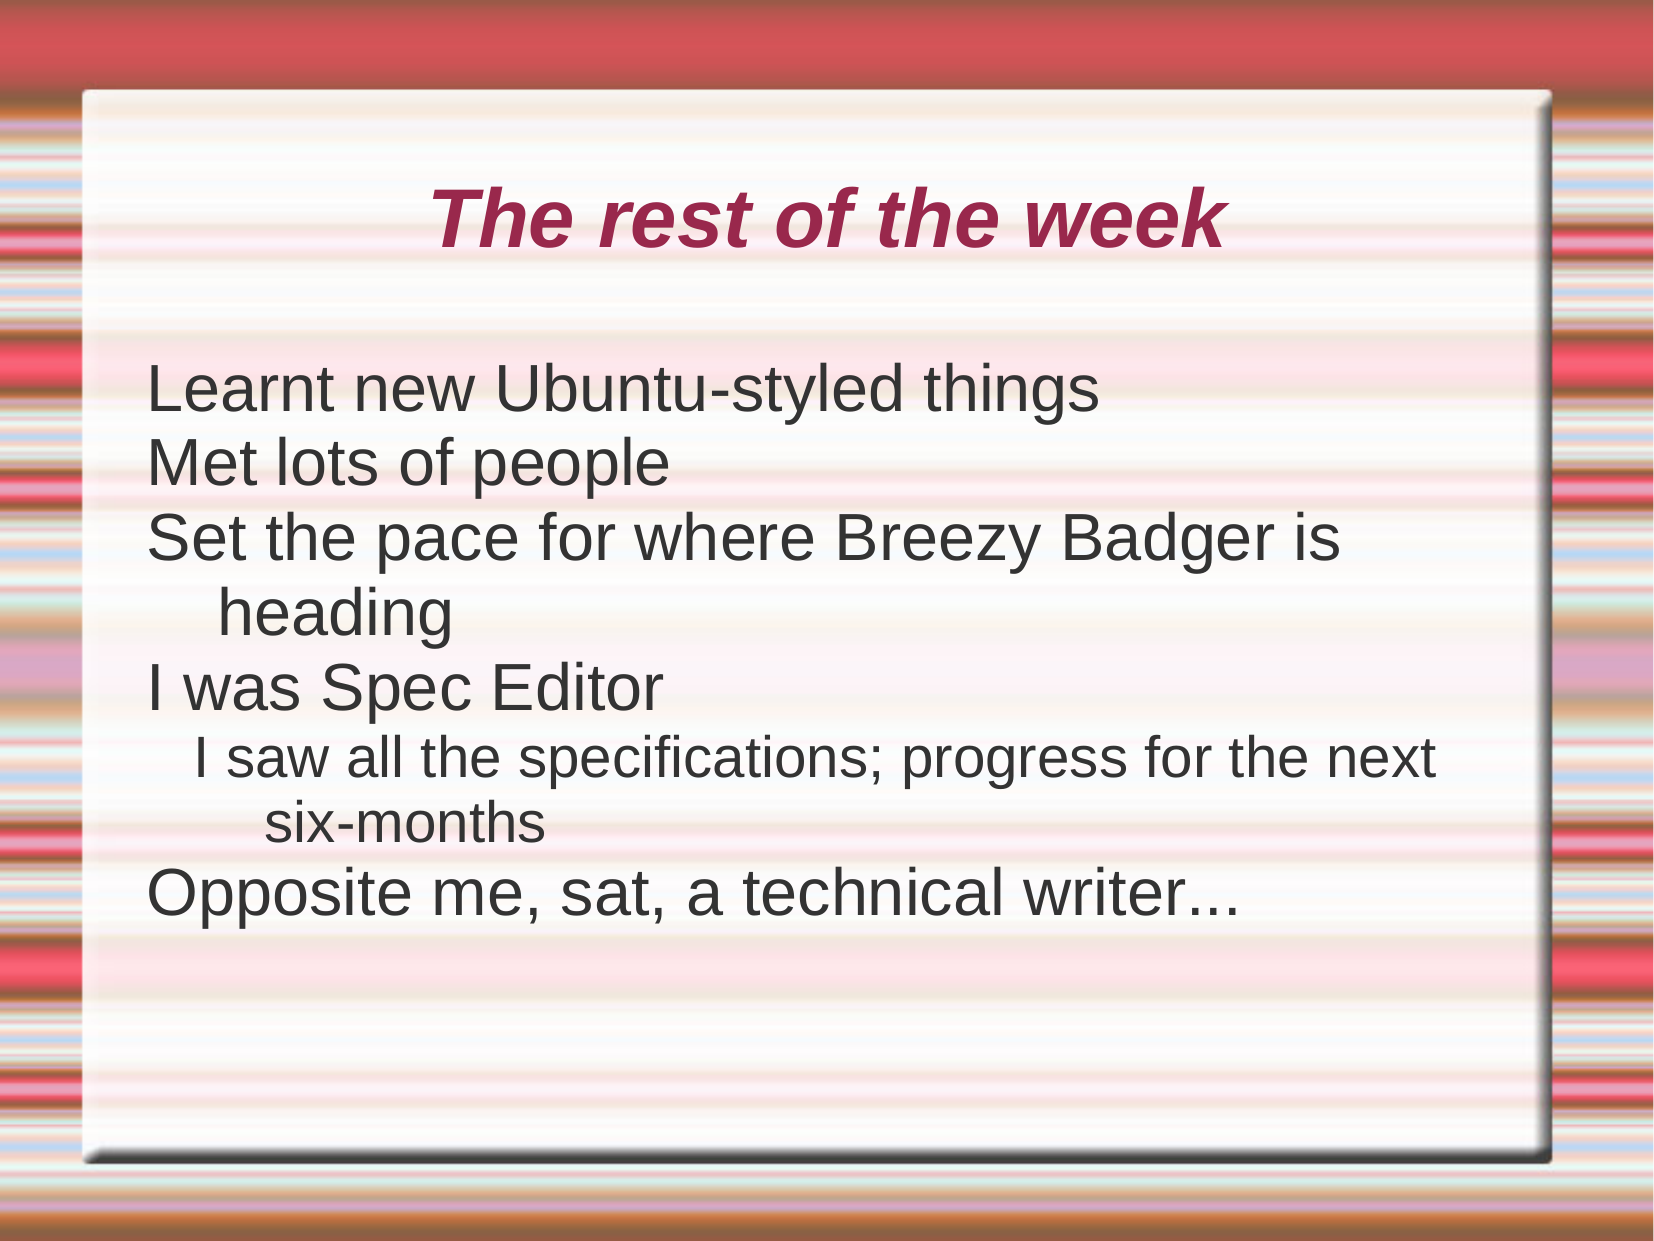

# The rest of the week
Learnt new Ubuntu-styled things
Met lots of people
Set the pace for where Breezy Badger is heading
I was Spec Editor
I saw all the specifications; progress for the next six-months
Opposite me, sat, a technical writer...